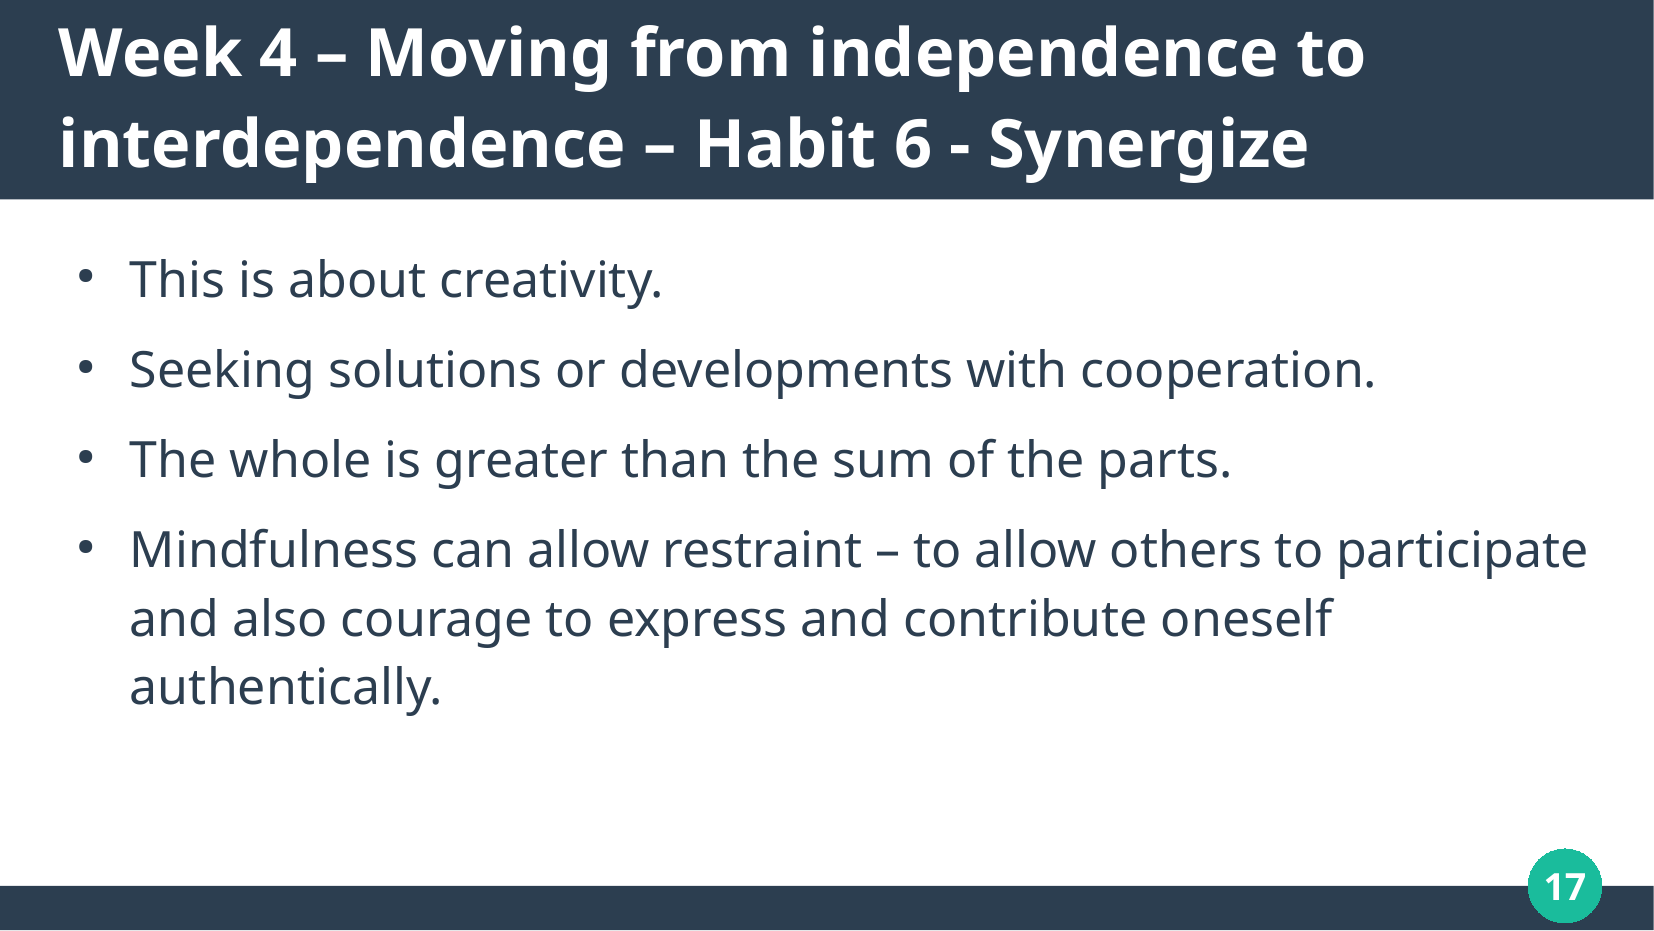

# Week 4 – Moving from independence to interdependence – Habit 6 - Synergize
This is about creativity.
Seeking solutions or developments with cooperation.
The whole is greater than the sum of the parts.
Mindfulness can allow restraint – to allow others to participate and also courage to express and contribute oneself authentically.
17